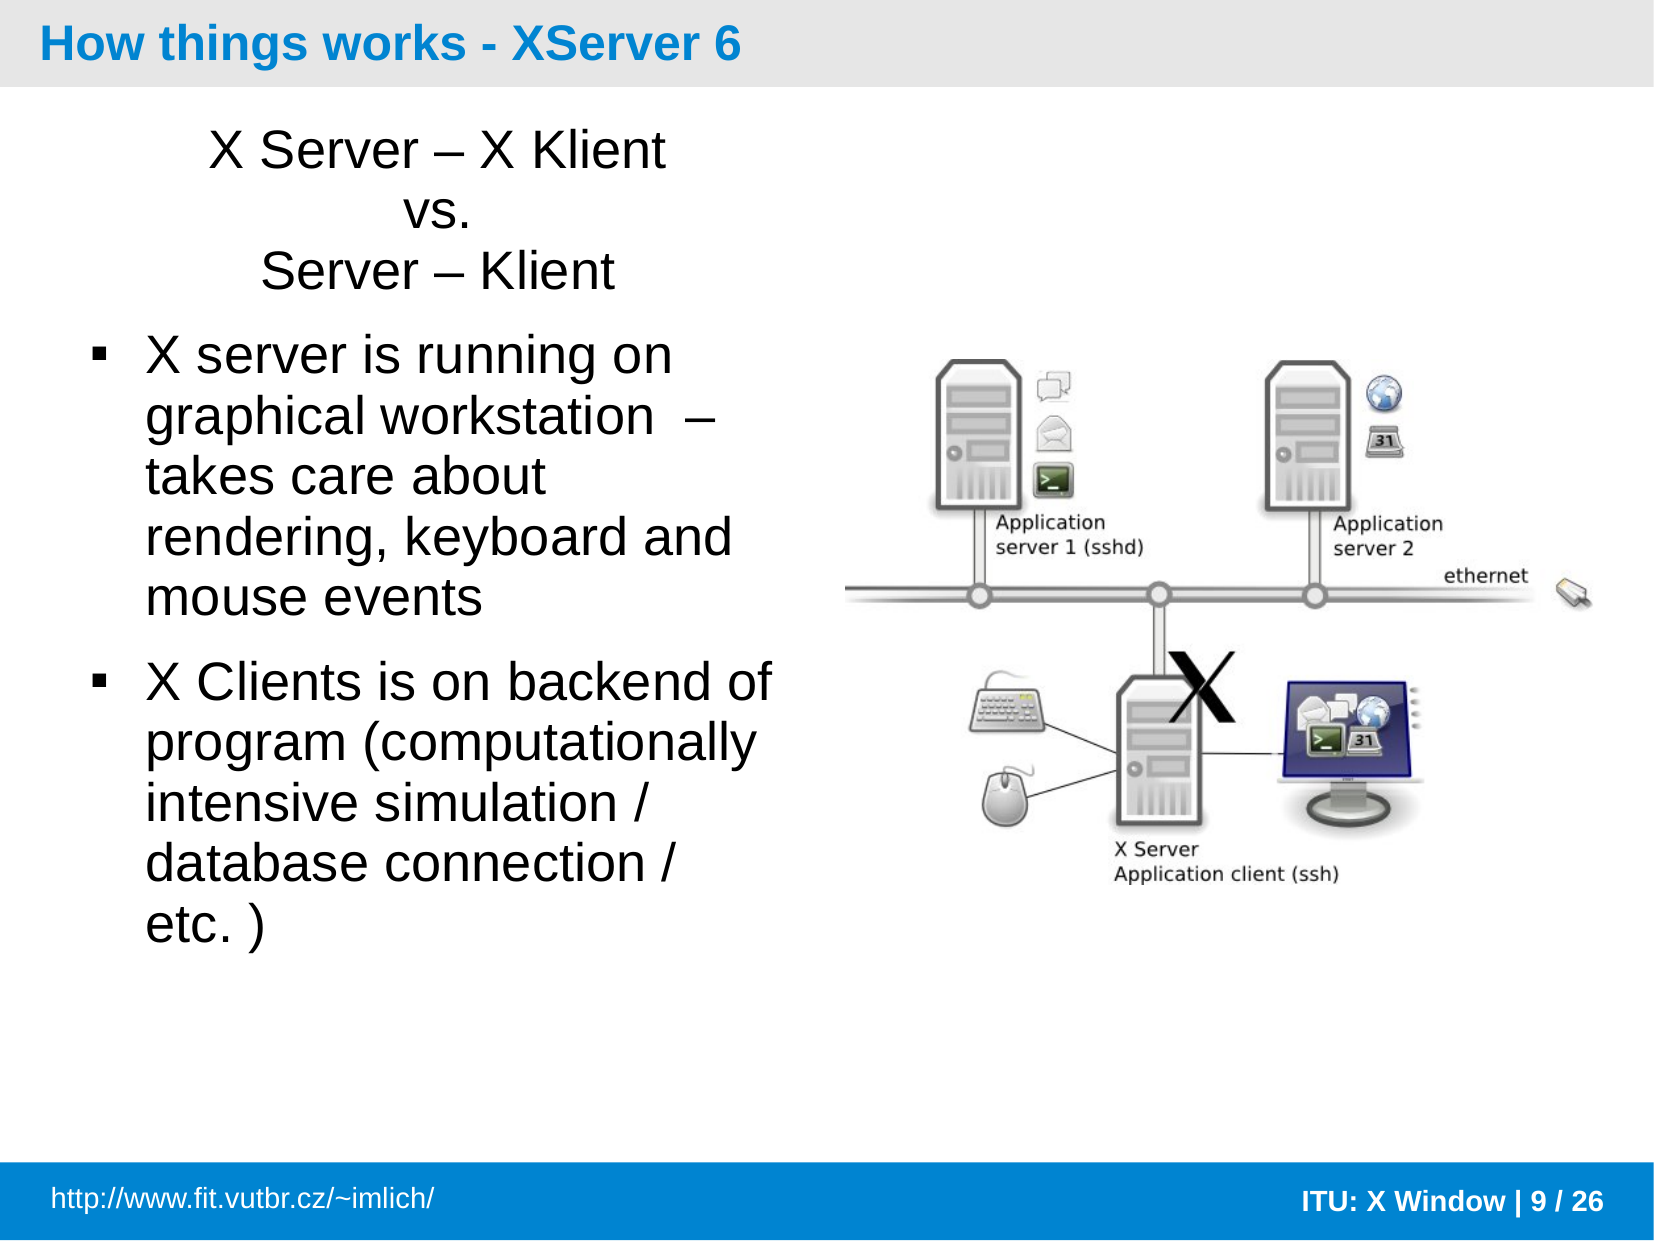

# How things works - XServer 6
X Server – X Klient
vs.
Server – Klient
X server is running on graphical workstation – takes care about rendering, keyboard and mouse events
X Clients is on backend of program (computationally intensive simulation / database connection / etc. )